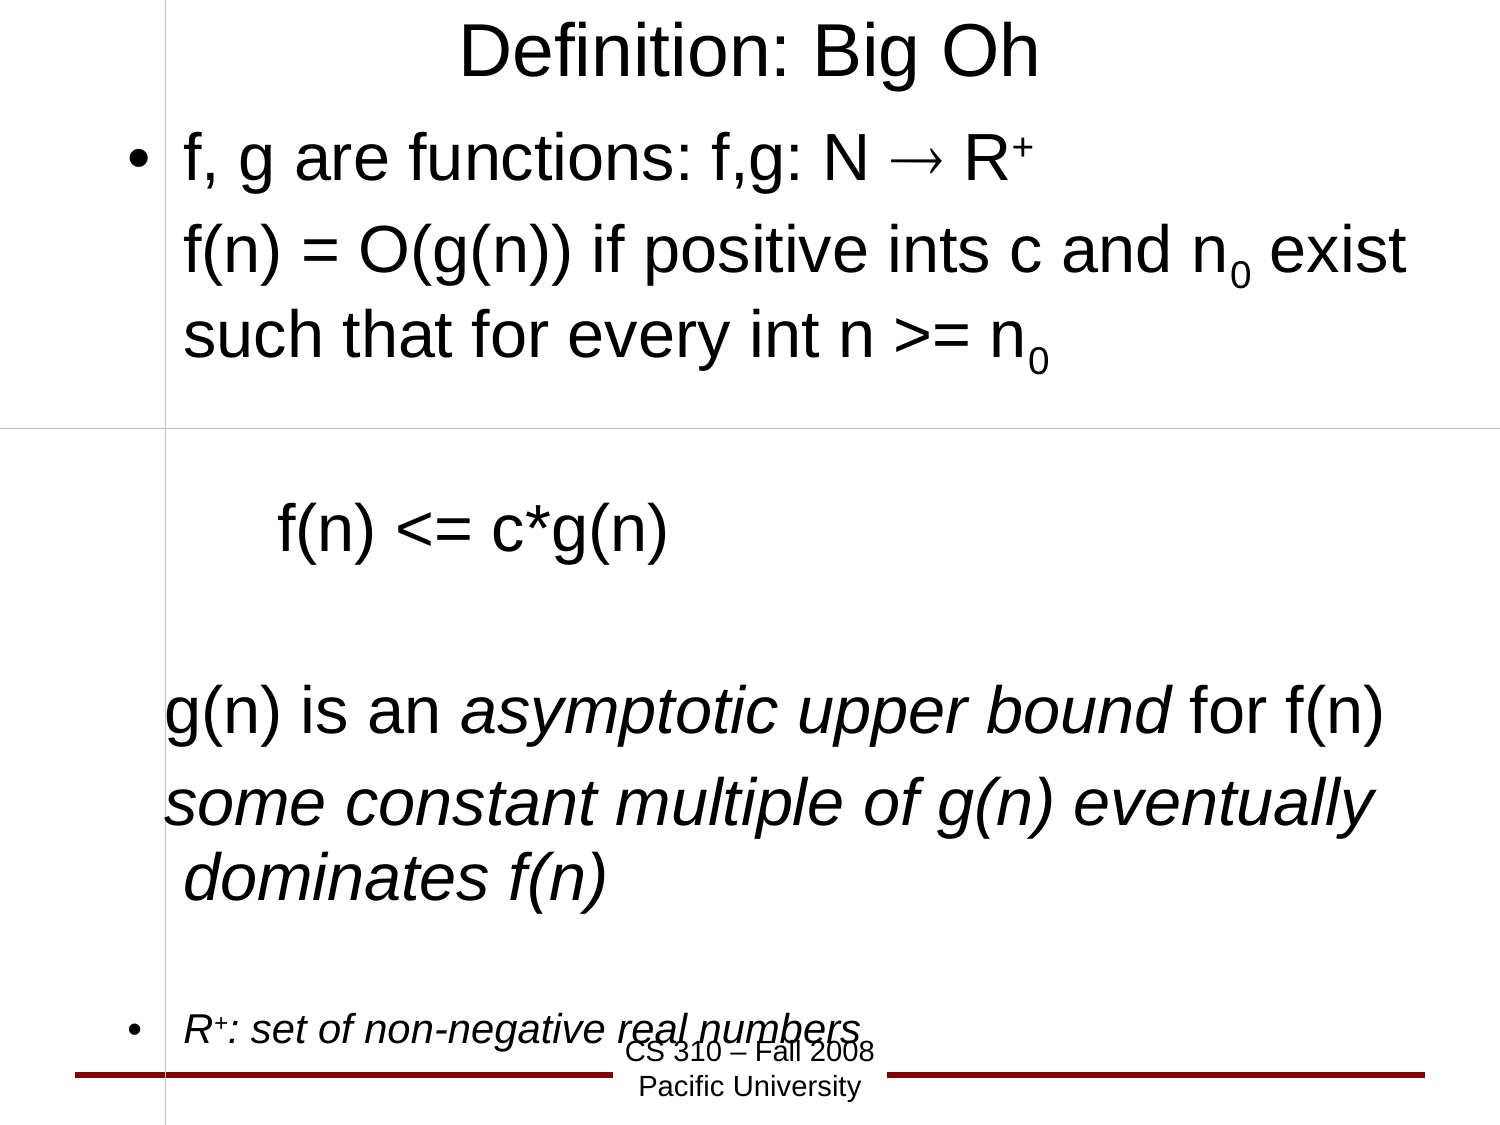

# Definition: Big Oh
f, g are functions: f,g: N  R+
	f(n) = O(g(n)) if positive ints c and n0 exist such that for every int n >= n0
		f(n) <= c*g(n)
 g(n) is an asymptotic upper bound for f(n)
 some constant multiple of g(n) eventually dominates f(n)
R+: set of non-negative real numbers